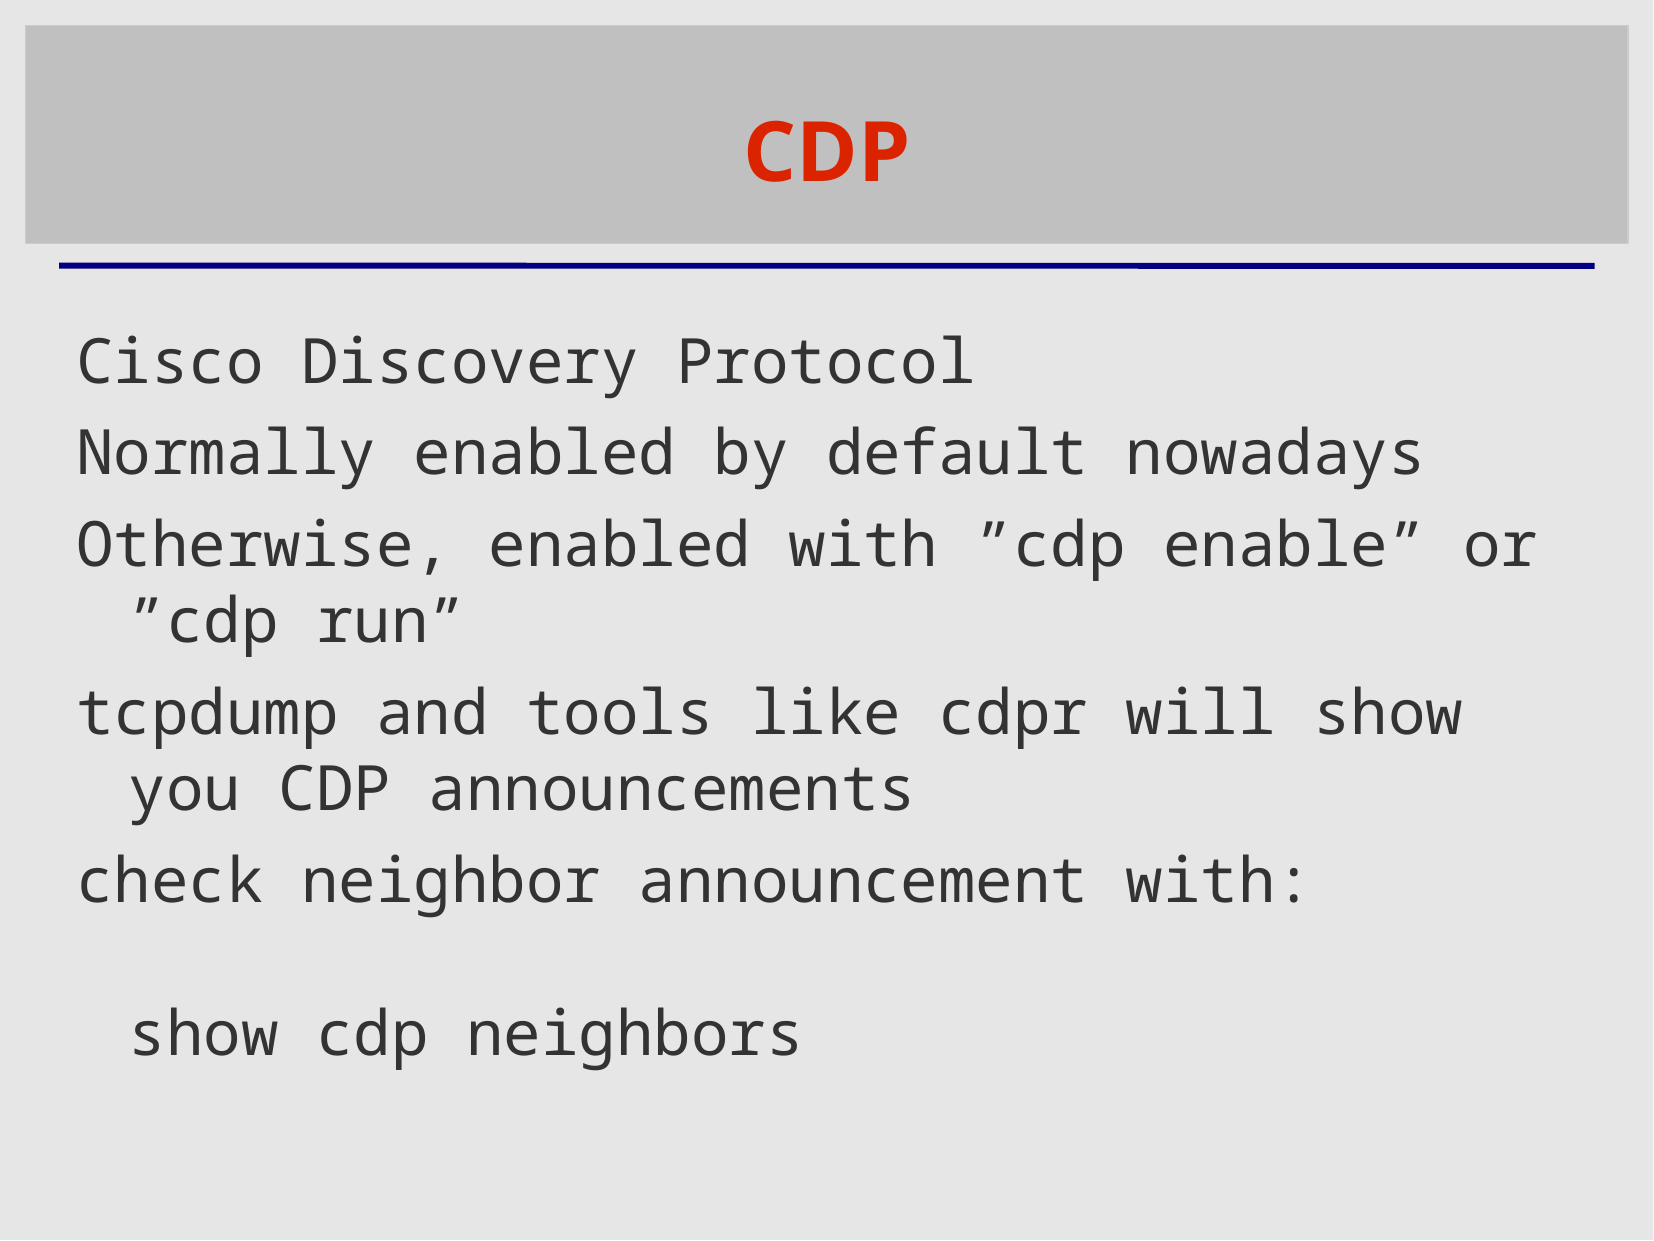

# CDP
Cisco Discovery Protocol
Normally enabled by default nowadays
Otherwise, enabled with ”cdp enable” or ”cdp run”
tcpdump and tools like cdpr will show you CDP announcements
check neighbor announcement with:
show cdp neighbors